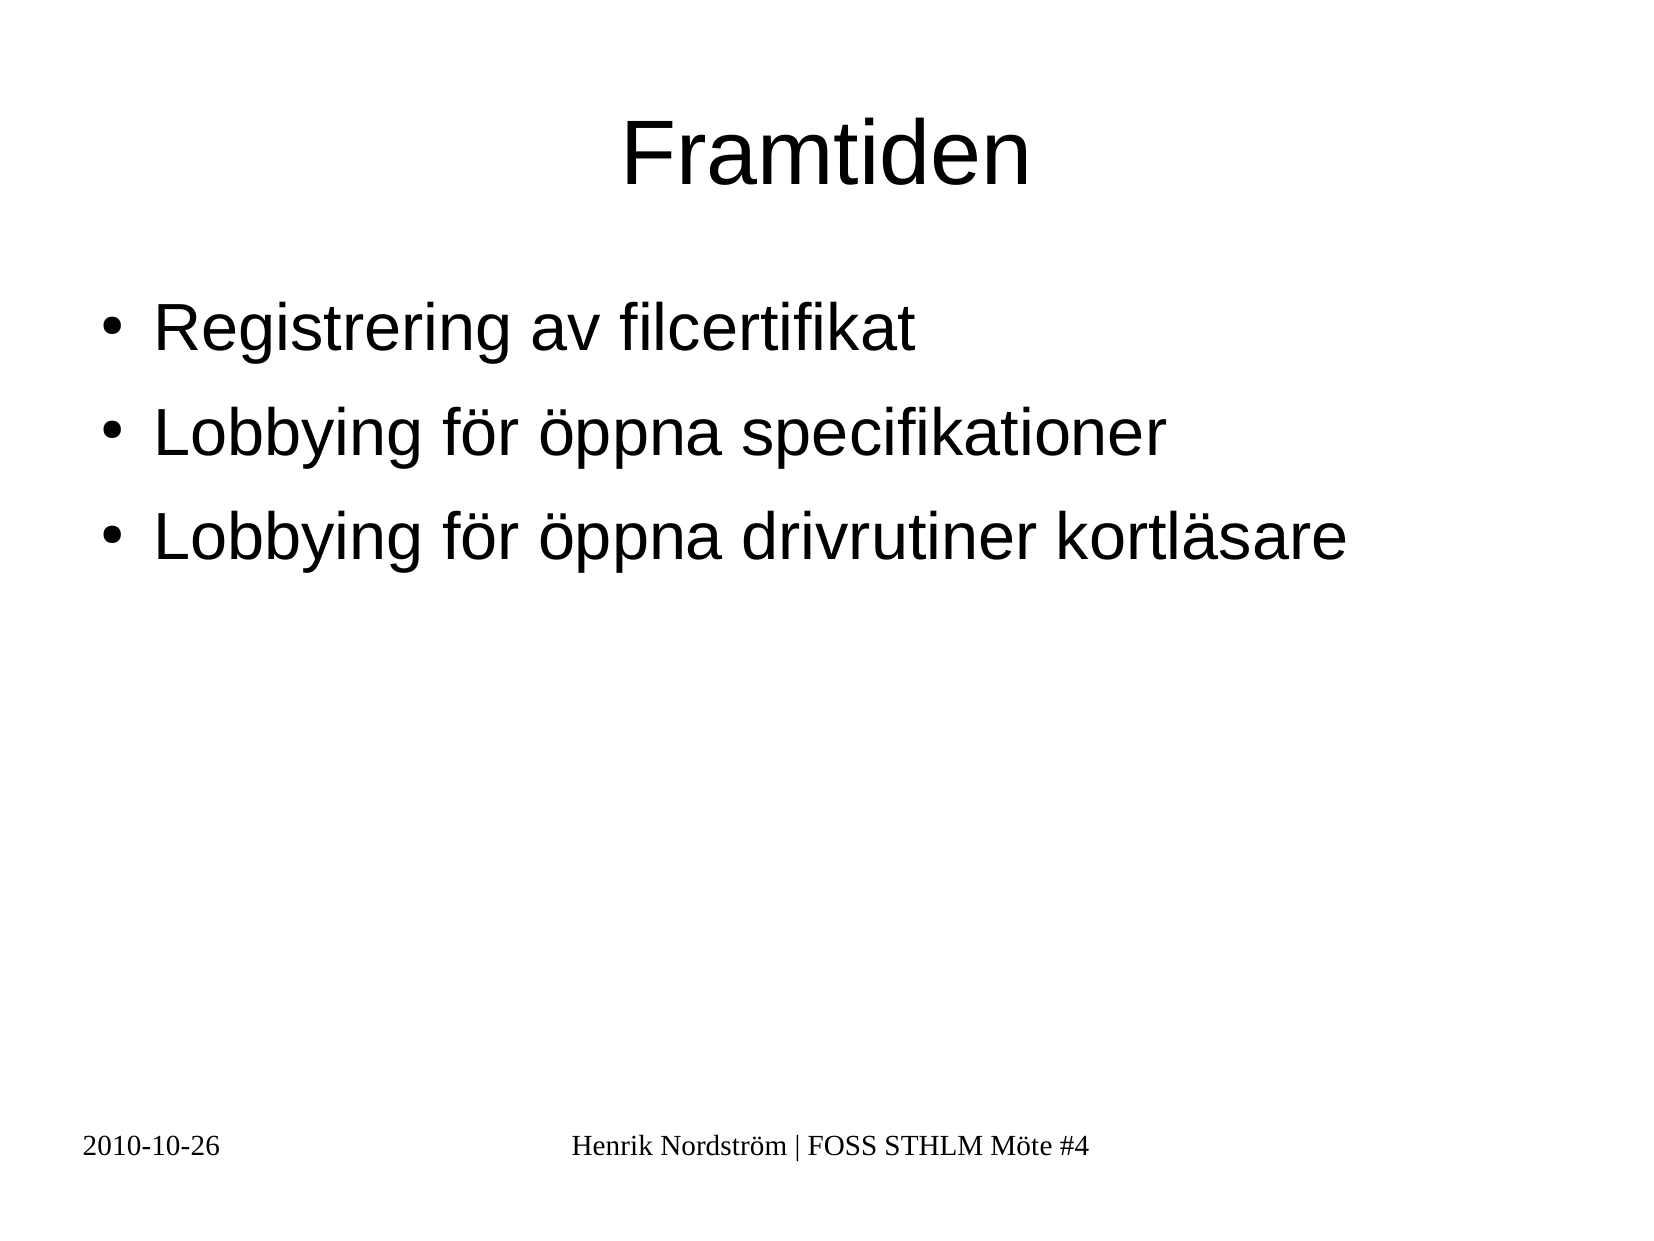

# Framtiden
Registrering av filcertifikat
Lobbying för öppna specifikationer
Lobbying för öppna drivrutiner kortläsare
2010-10-26
Henrik Nordström | FOSS STHLM Möte #4